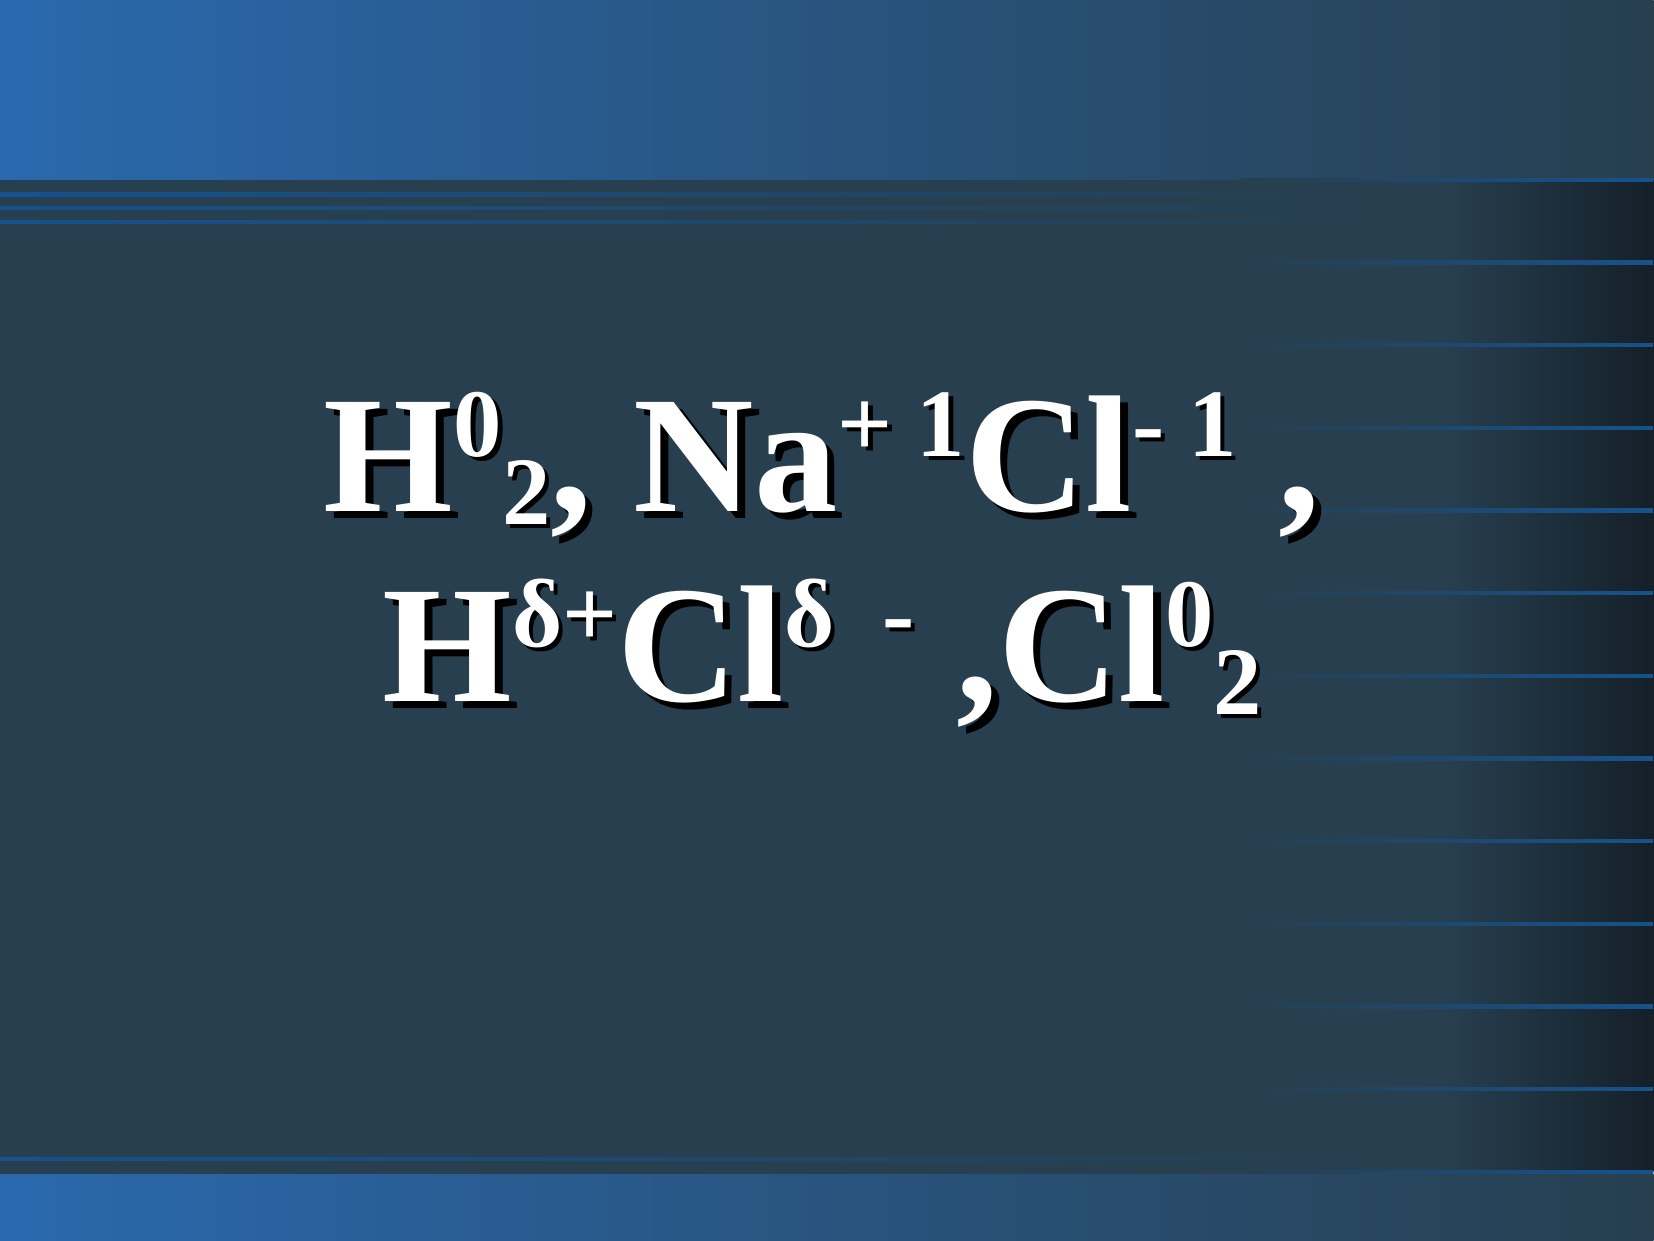

# H02, Na+ 1Cl- 1 , Hδ+Clδ - ,Cl02